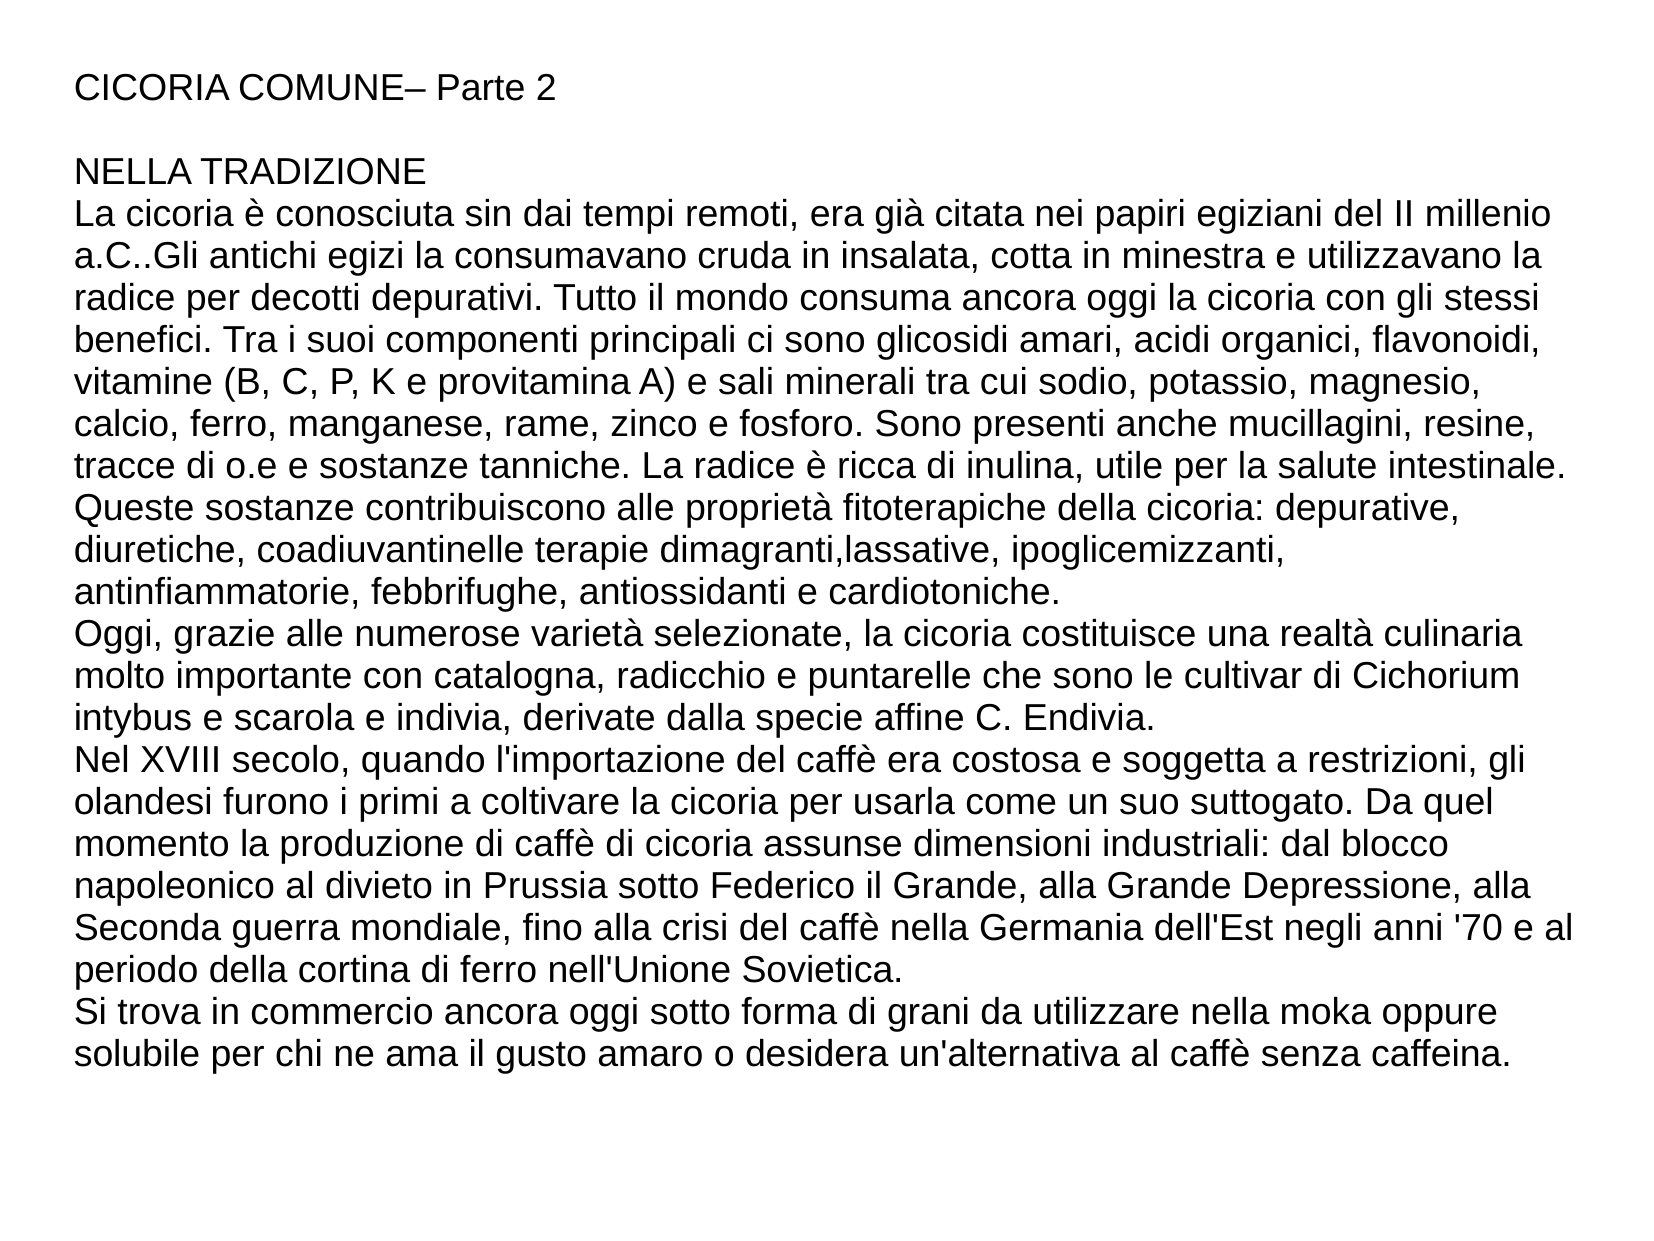

CICORIA COMUNE– Parte 2
NELLA TRADIZIONE
La cicoria è conosciuta sin dai tempi remoti, era già citata nei papiri egiziani del II millenio a.C..Gli antichi egizi la consumavano cruda in insalata, cotta in minestra e utilizzavano la radice per decotti depurativi. Tutto il mondo consuma ancora oggi la cicoria con gli stessi benefici. Tra i suoi componenti principali ci sono glicosidi amari, acidi organici, flavonoidi, vitamine (B, C, P, K e provitamina A) e sali minerali tra cui sodio, potassio, magnesio, calcio, ferro, manganese, rame, zinco e fosforo. Sono presenti anche mucillagini, resine, tracce di o.e e sostanze tanniche. La radice è ricca di inulina, utile per la salute intestinale.
Queste sostanze contribuiscono alle proprietà fitoterapiche della cicoria: depurative, diuretiche, coadiuvantinelle terapie dimagranti,lassative, ipoglicemizzanti, antinfiammatorie, febbrifughe, antiossidanti e cardiotoniche.
Oggi, grazie alle numerose varietà selezionate, la cicoria costituisce una realtà culinaria molto importante con catalogna, radicchio e puntarelle che sono le cultivar di Cichorium intybus e scarola e indivia, derivate dalla specie affine C. Endivia.
Nel XVIII secolo, quando l'importazione del caffè era costosa e soggetta a restrizioni, gli olandesi furono i primi a coltivare la cicoria per usarla come un suo suttogato. Da quel momento la produzione di caffè di cicoria assunse dimensioni industriali: dal blocco napoleonico al divieto in Prussia sotto Federico il Grande, alla Grande Depressione, alla Seconda guerra mondiale, fino alla crisi del caffè nella Germania dell'Est negli anni '70 e al periodo della cortina di ferro nell'Unione Sovietica.
Si trova in commercio ancora oggi sotto forma di grani da utilizzare nella moka oppure solubile per chi ne ama il gusto amaro o desidera un'alternativa al caffè senza caffeina.